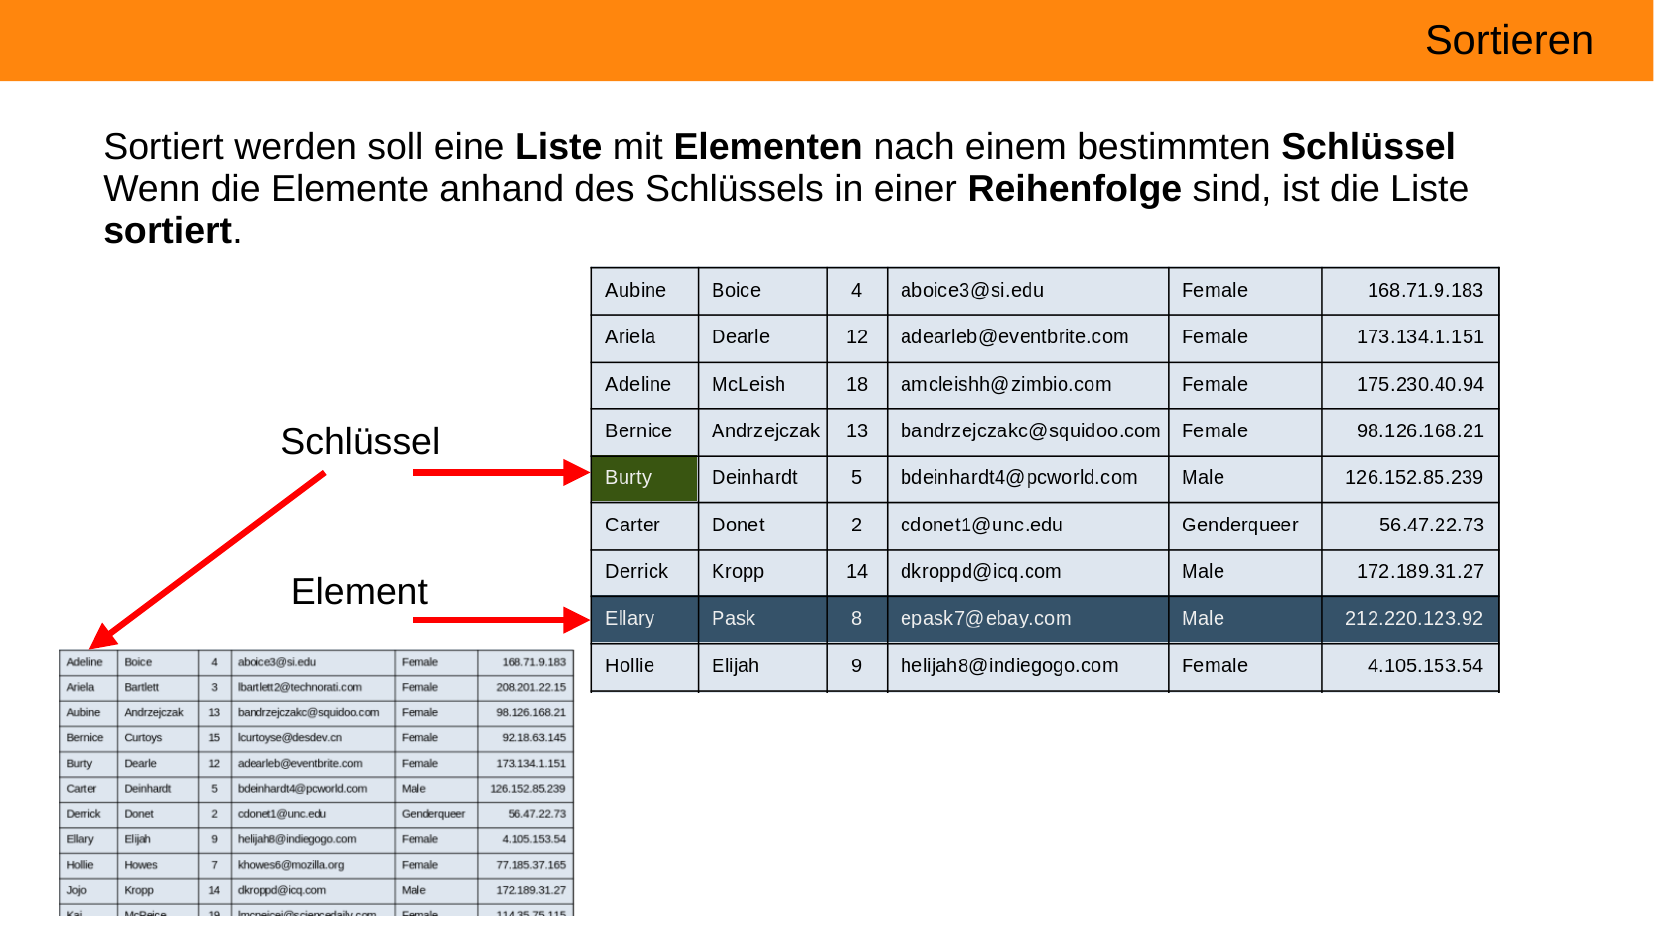

# Sortieren
Sortiert werden soll eine Liste mit Elementen nach einem bestimmten Schlüssel
Wenn die Elemente anhand des Schlüssels in einer Reihenfolge sind, ist die Liste sortiert.
Schlüssel
Element